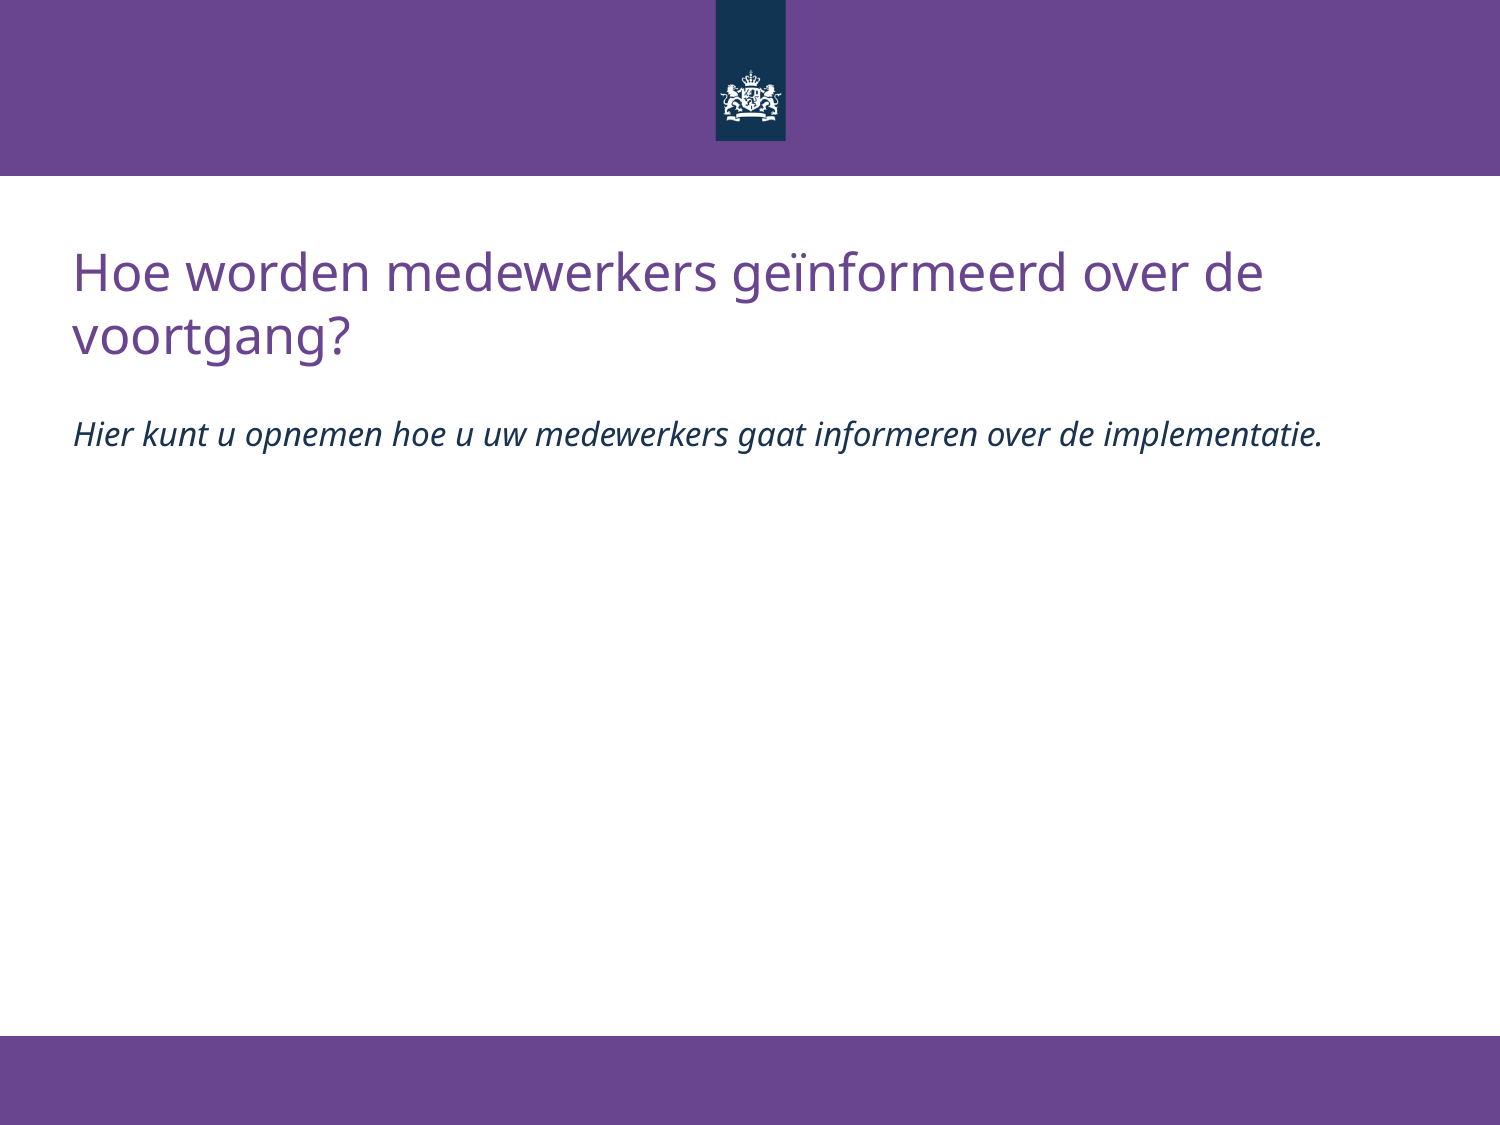

# Hoe worden medewerkers geïnformeerd over de voortgang?
Hier kunt u opnemen hoe u uw medewerkers gaat informeren over de implementatie.